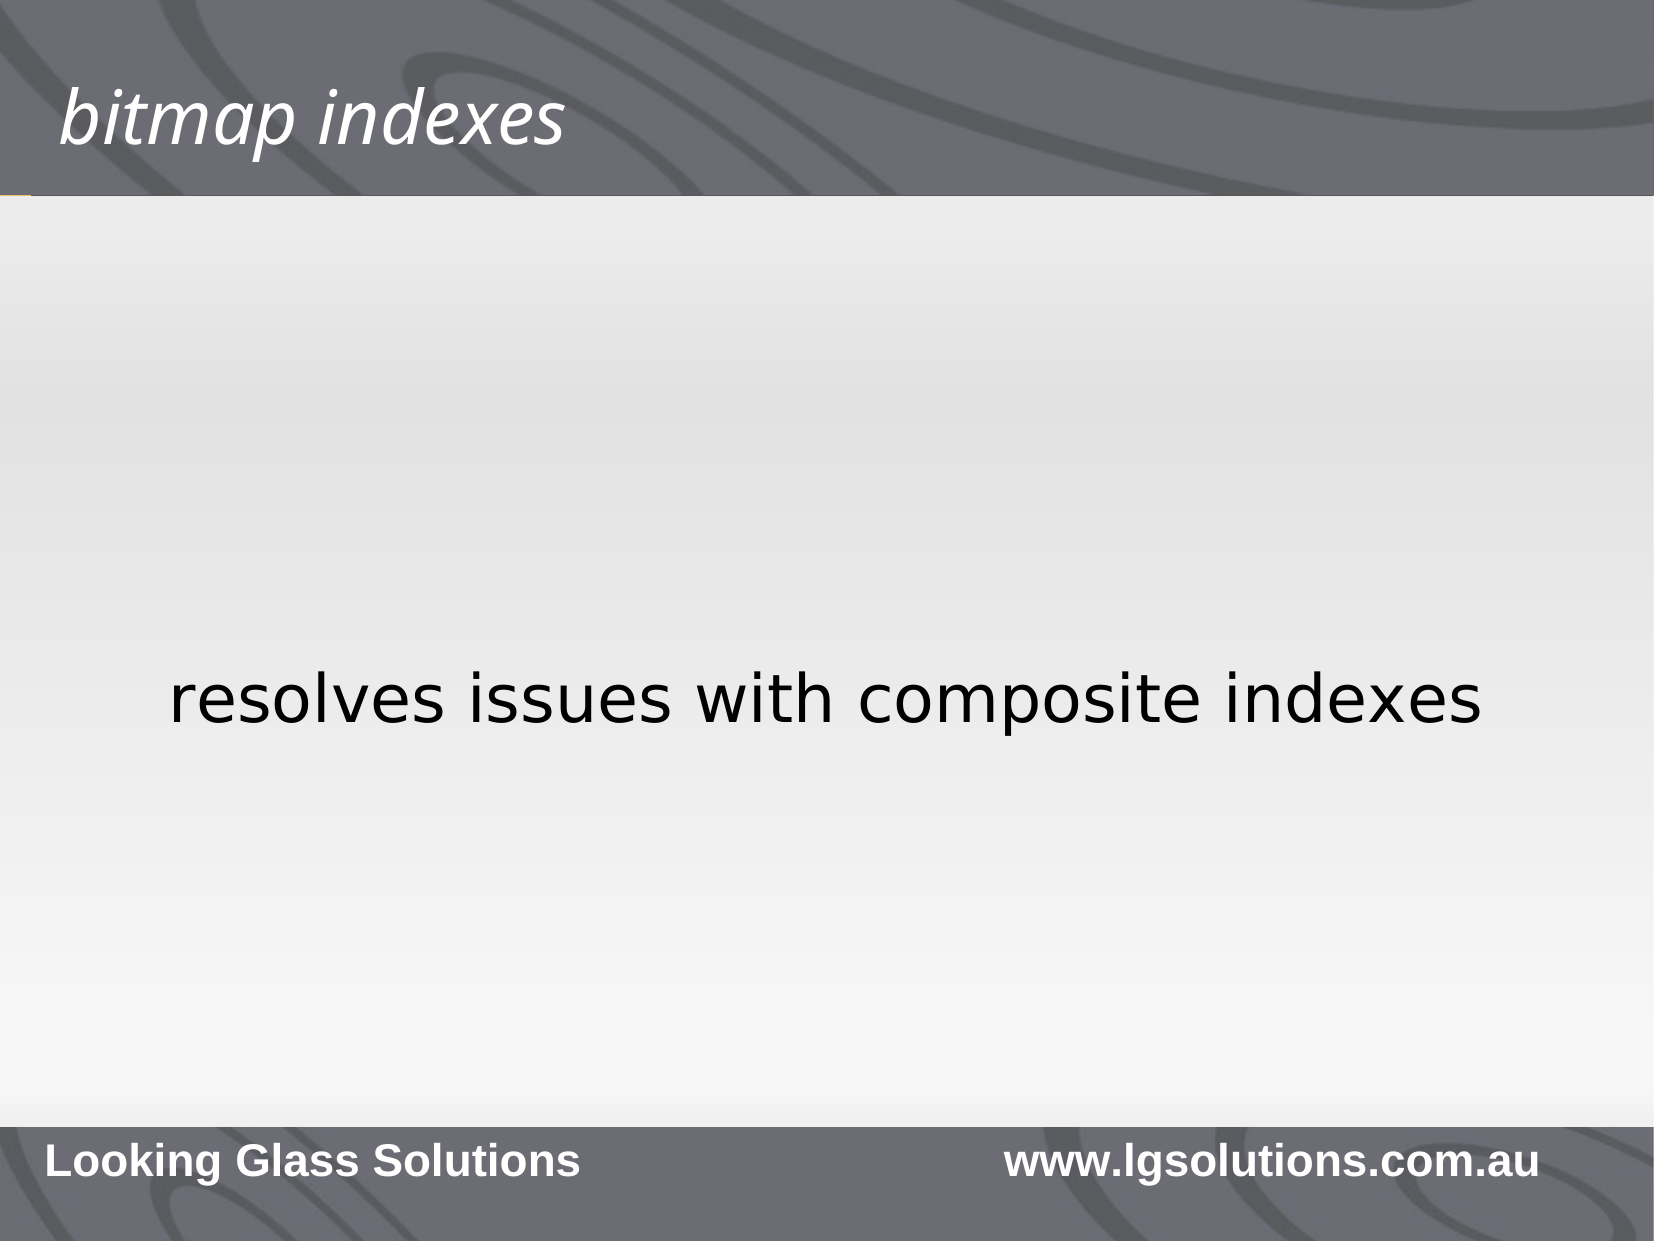

# bitmap indexes
resolves issues with composite indexes